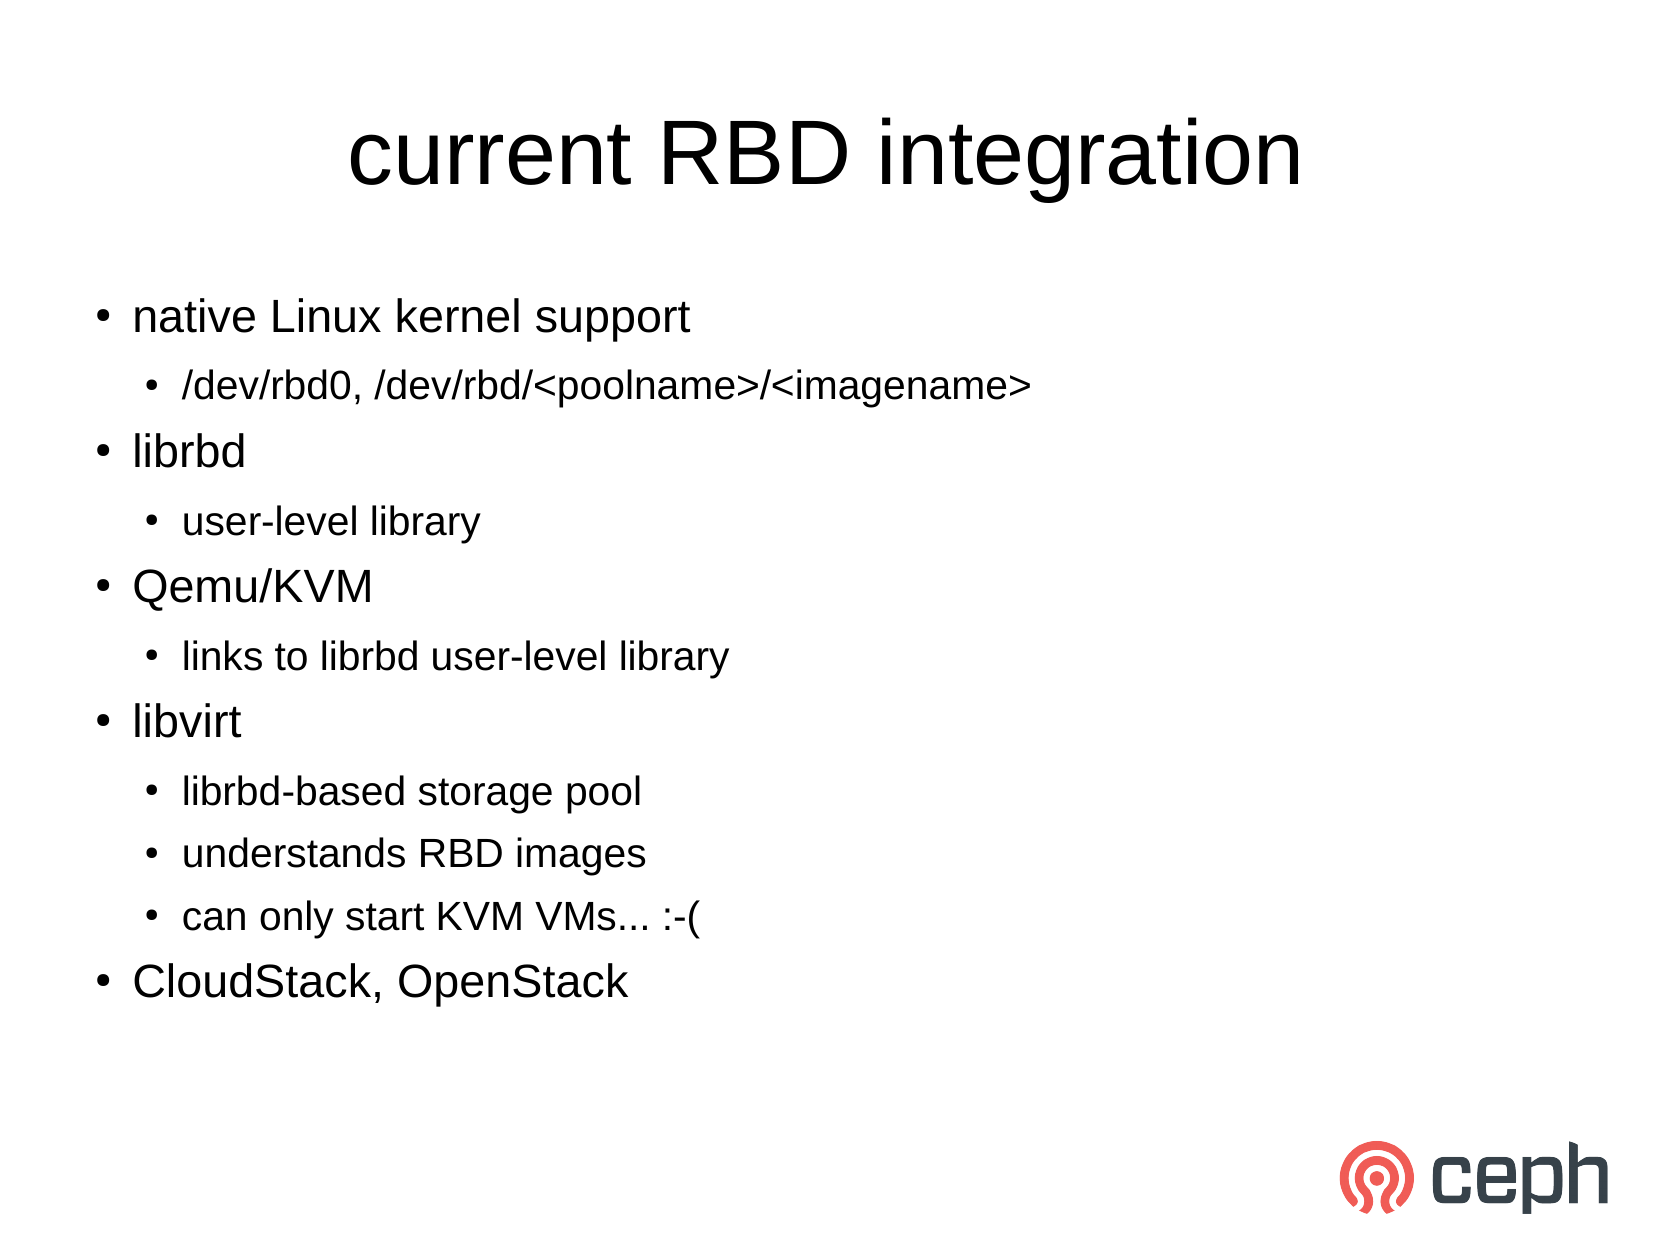

# current RBD integration
native Linux kernel support
/dev/rbd0, /dev/rbd/<poolname>/<imagename>
librbd
user-level library
Qemu/KVM
links to librbd user-level library
libvirt
librbd-based storage pool
understands RBD images
can only start KVM VMs... :-(
CloudStack, OpenStack